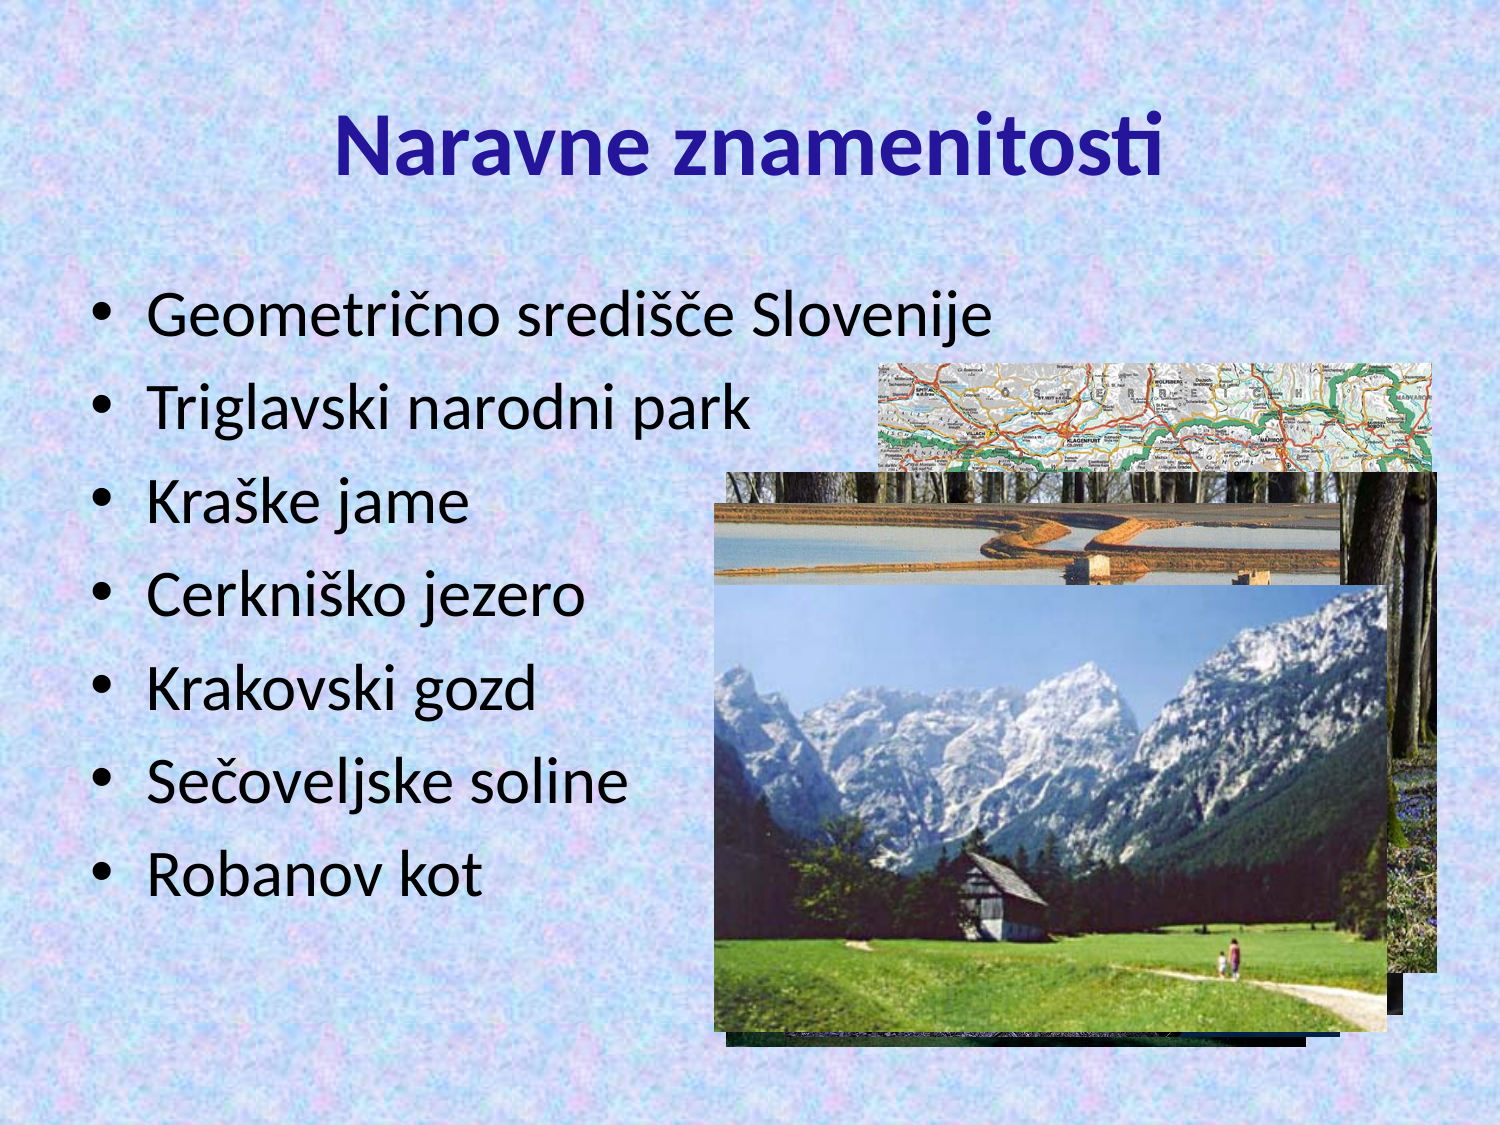

# Naravne znamenitosti
Geometrično središče Slovenije
Triglavski narodni park
Kraške jame
Cerkniško jezero
Krakovski gozd
Sečoveljske soline
Robanov kot